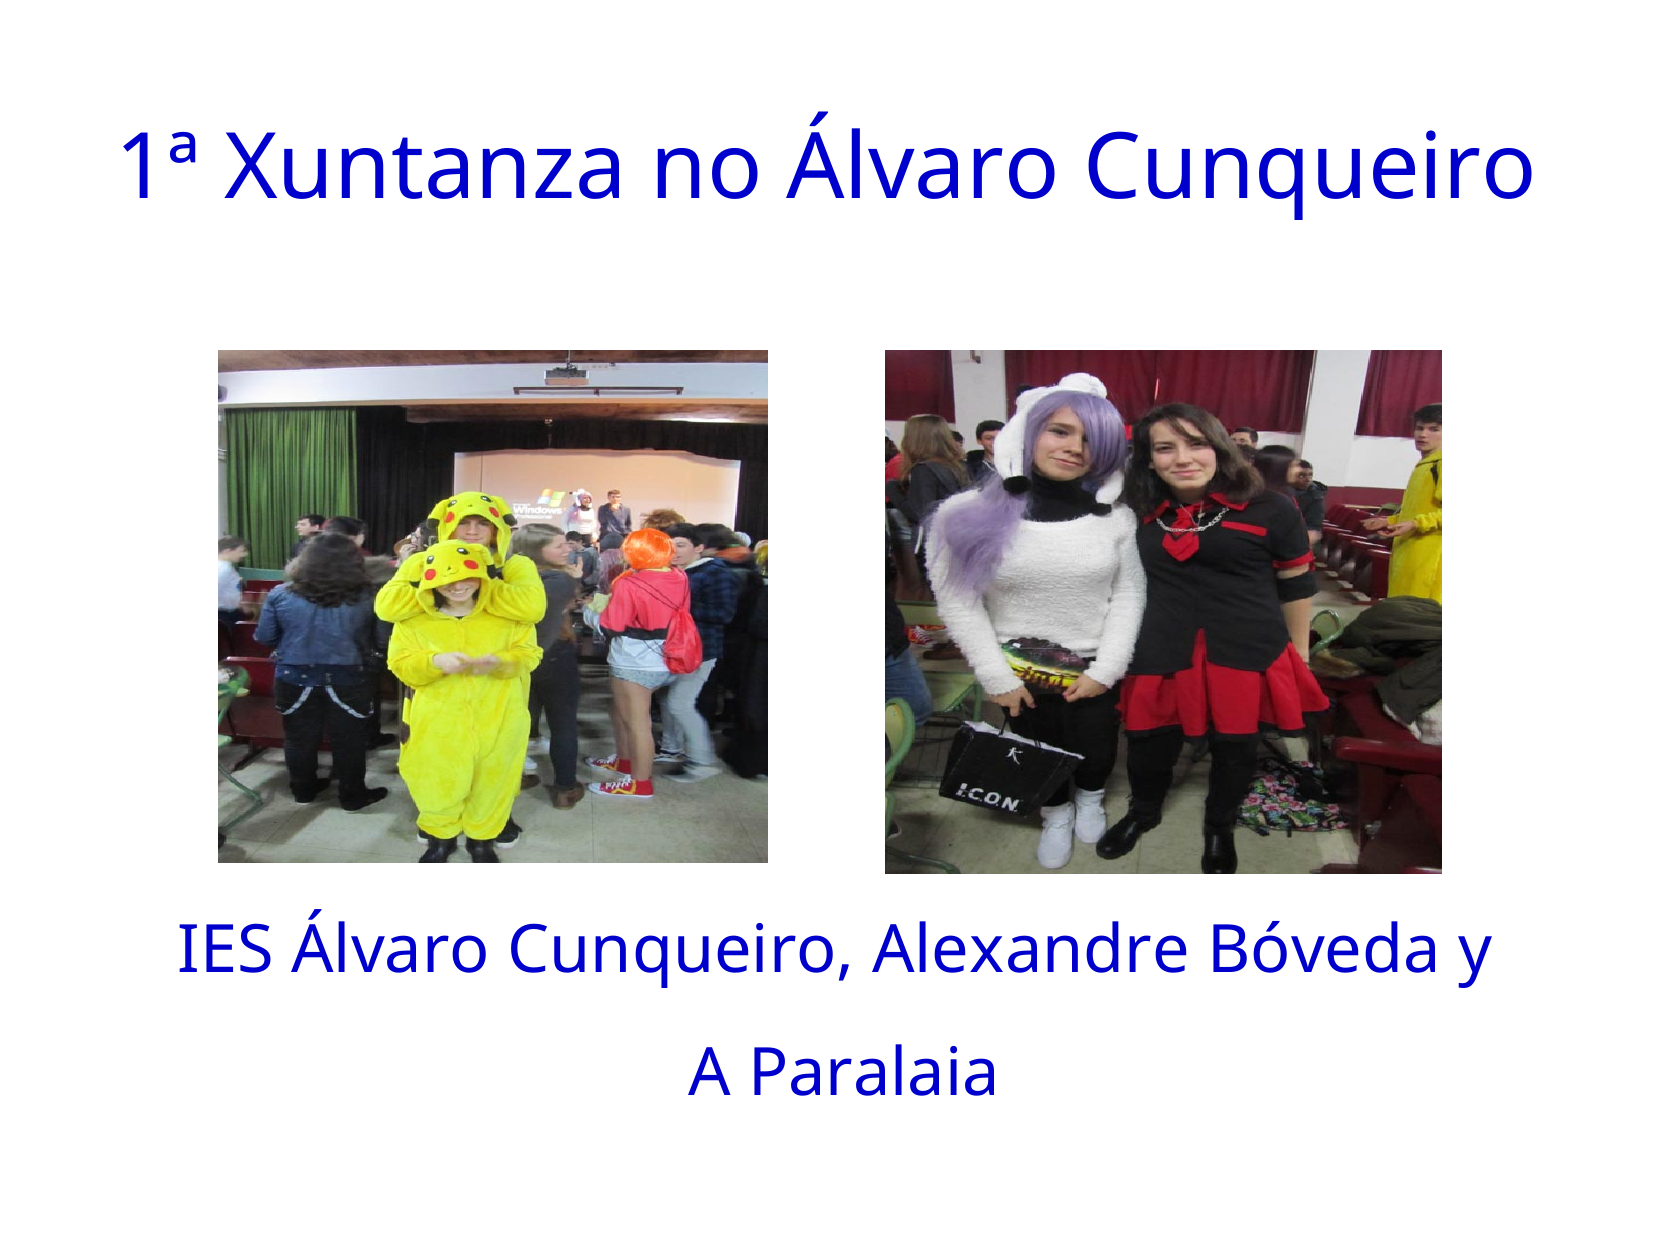

# 1ª Xuntanza no Álvaro Cunqueiro
IES Álvaro Cunqueiro, Alexandre Bóveda y
 A Paralaia